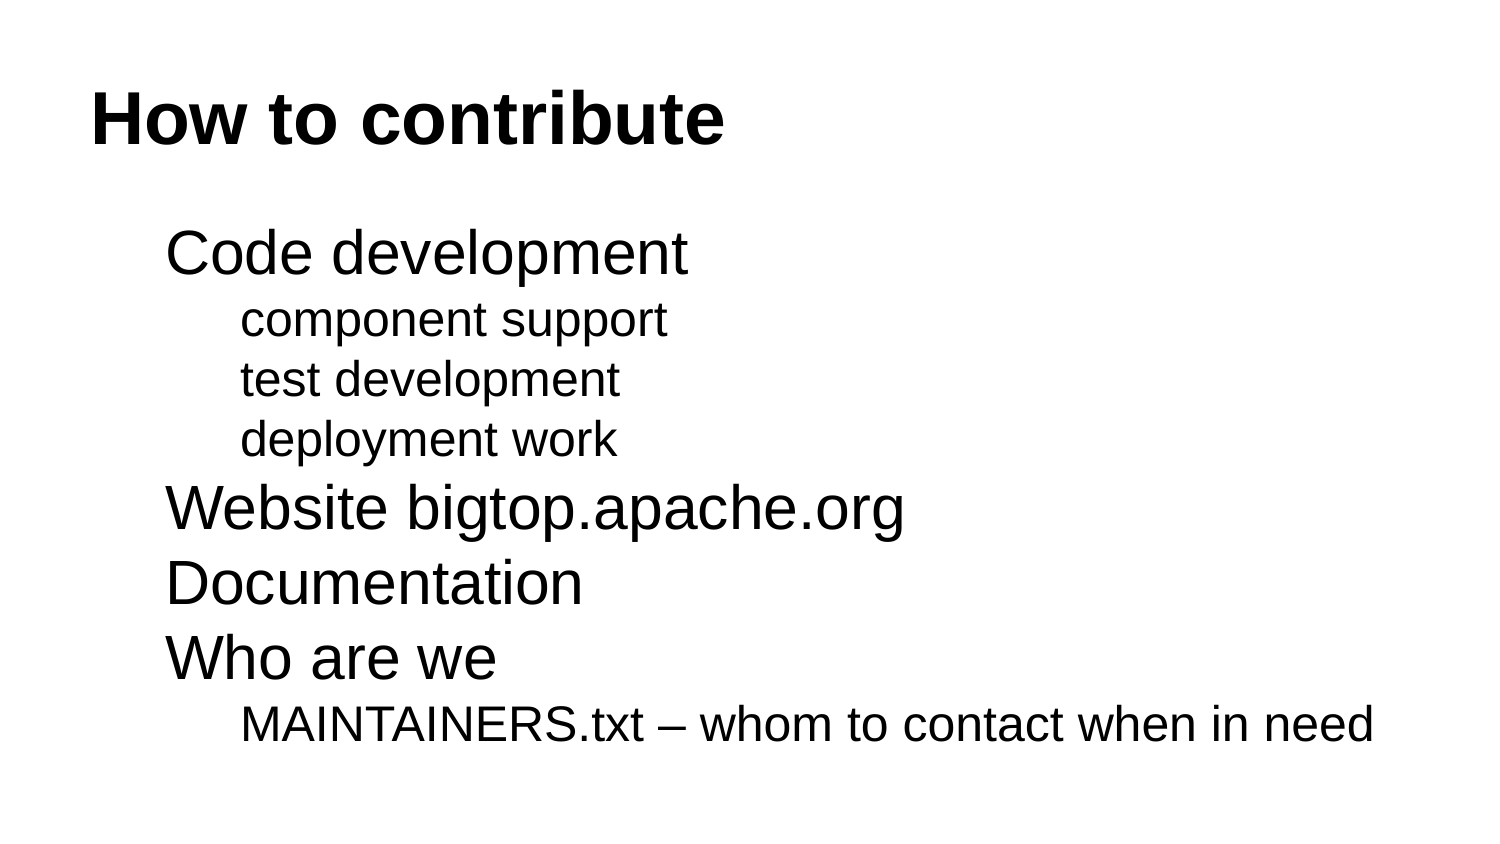

# How to contribute
Code development
component support
test development
deployment work
Website bigtop.apache.org
Documentation
Who are we
MAINTAINERS.txt – whom to contact when in need